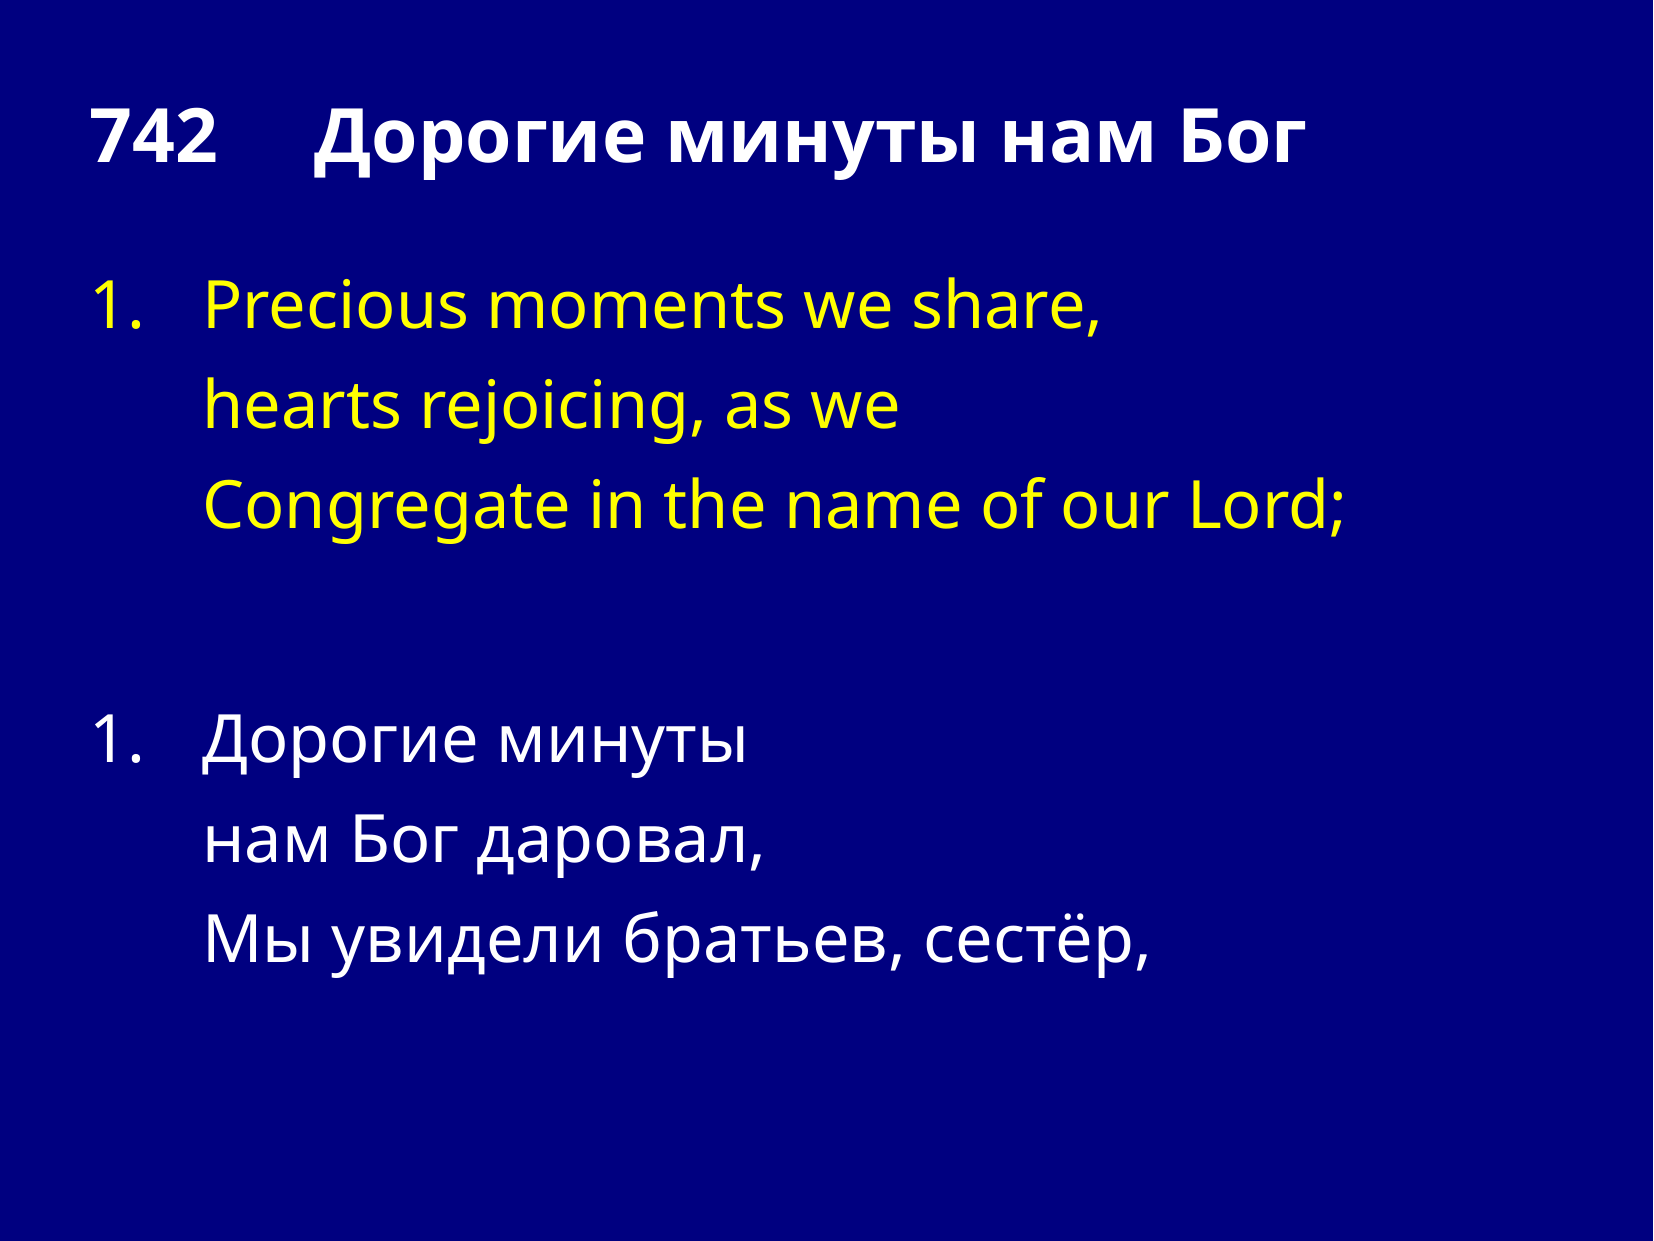

742	Дорогие минуты нам Бог
1.	Precious moments we share,
	hearts rejoicing, as we
	Congregate in the name of our Lord;
1.	Дорогие минуты
	нам Бог даровал,
	Мы увидели братьев, сестёр,